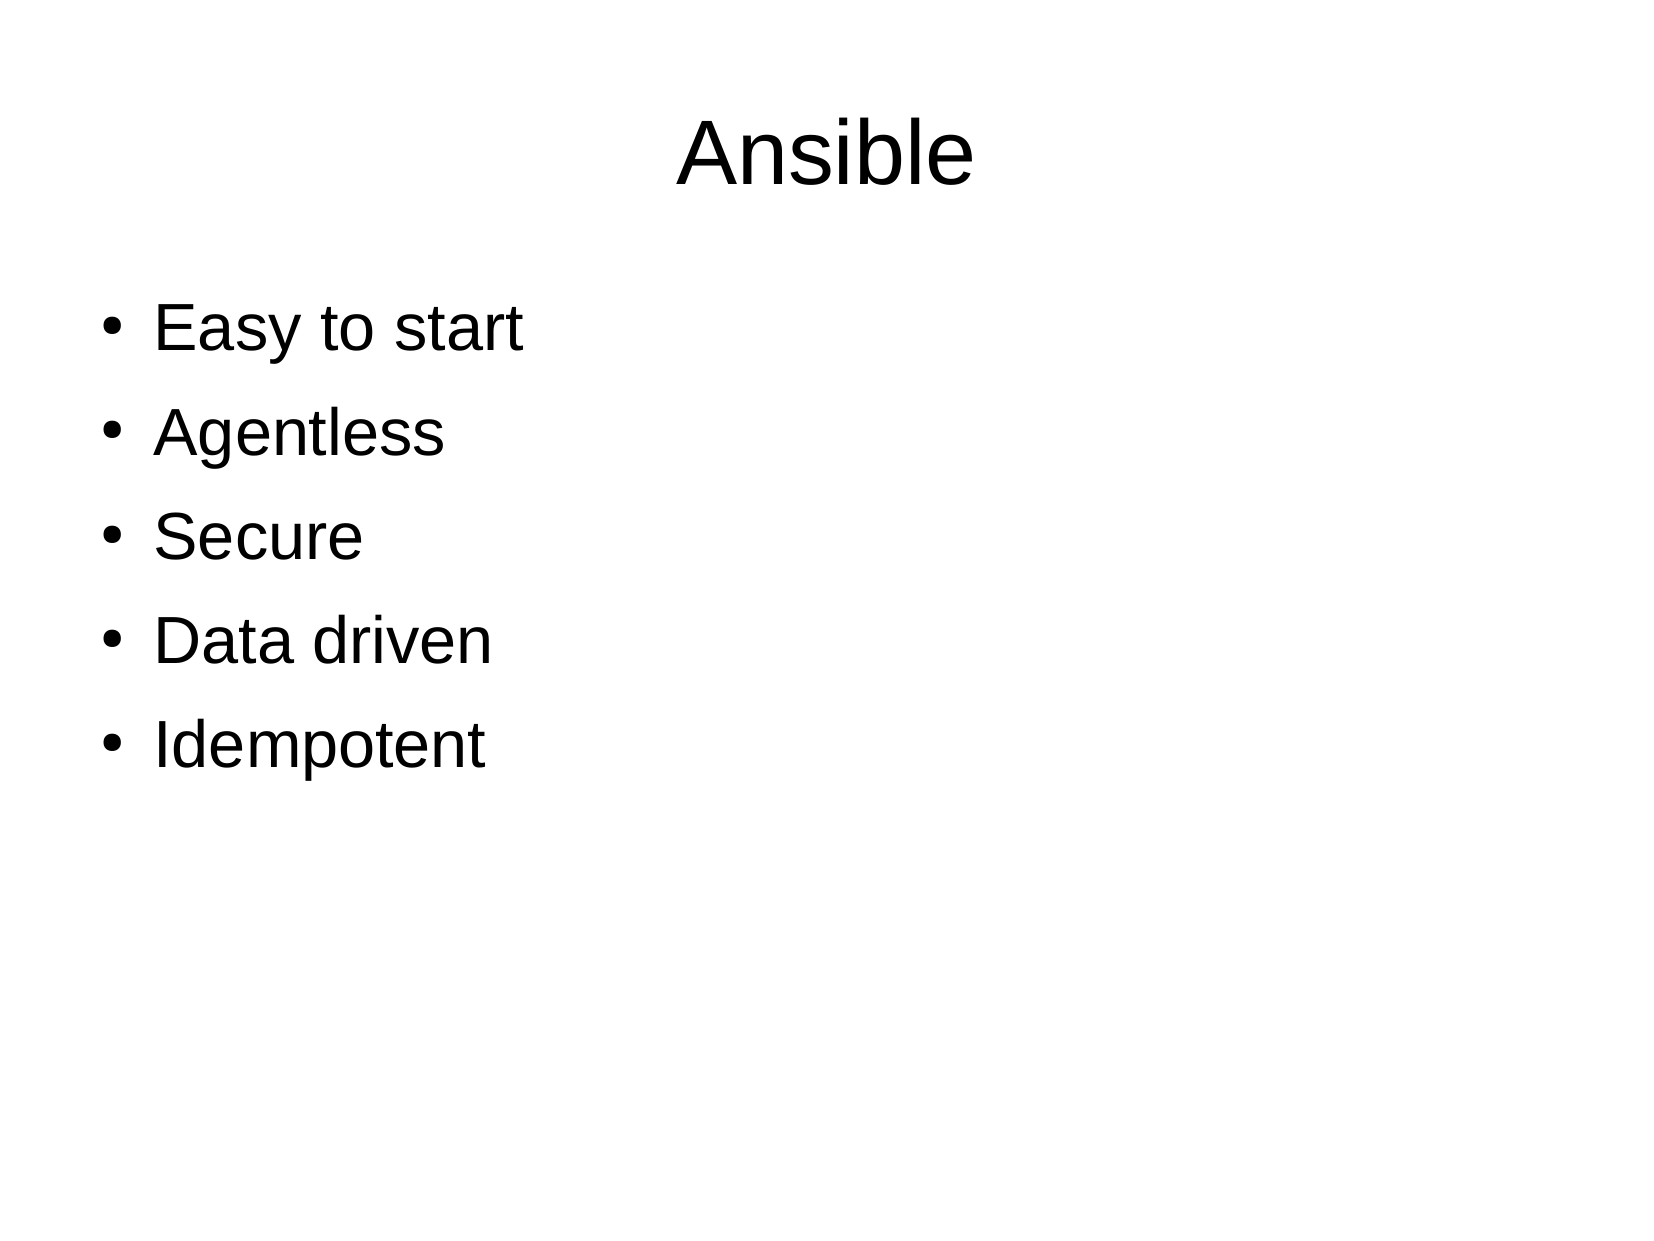

# Ansible
Easy to start
Agentless
Secure
Data driven
Idempotent